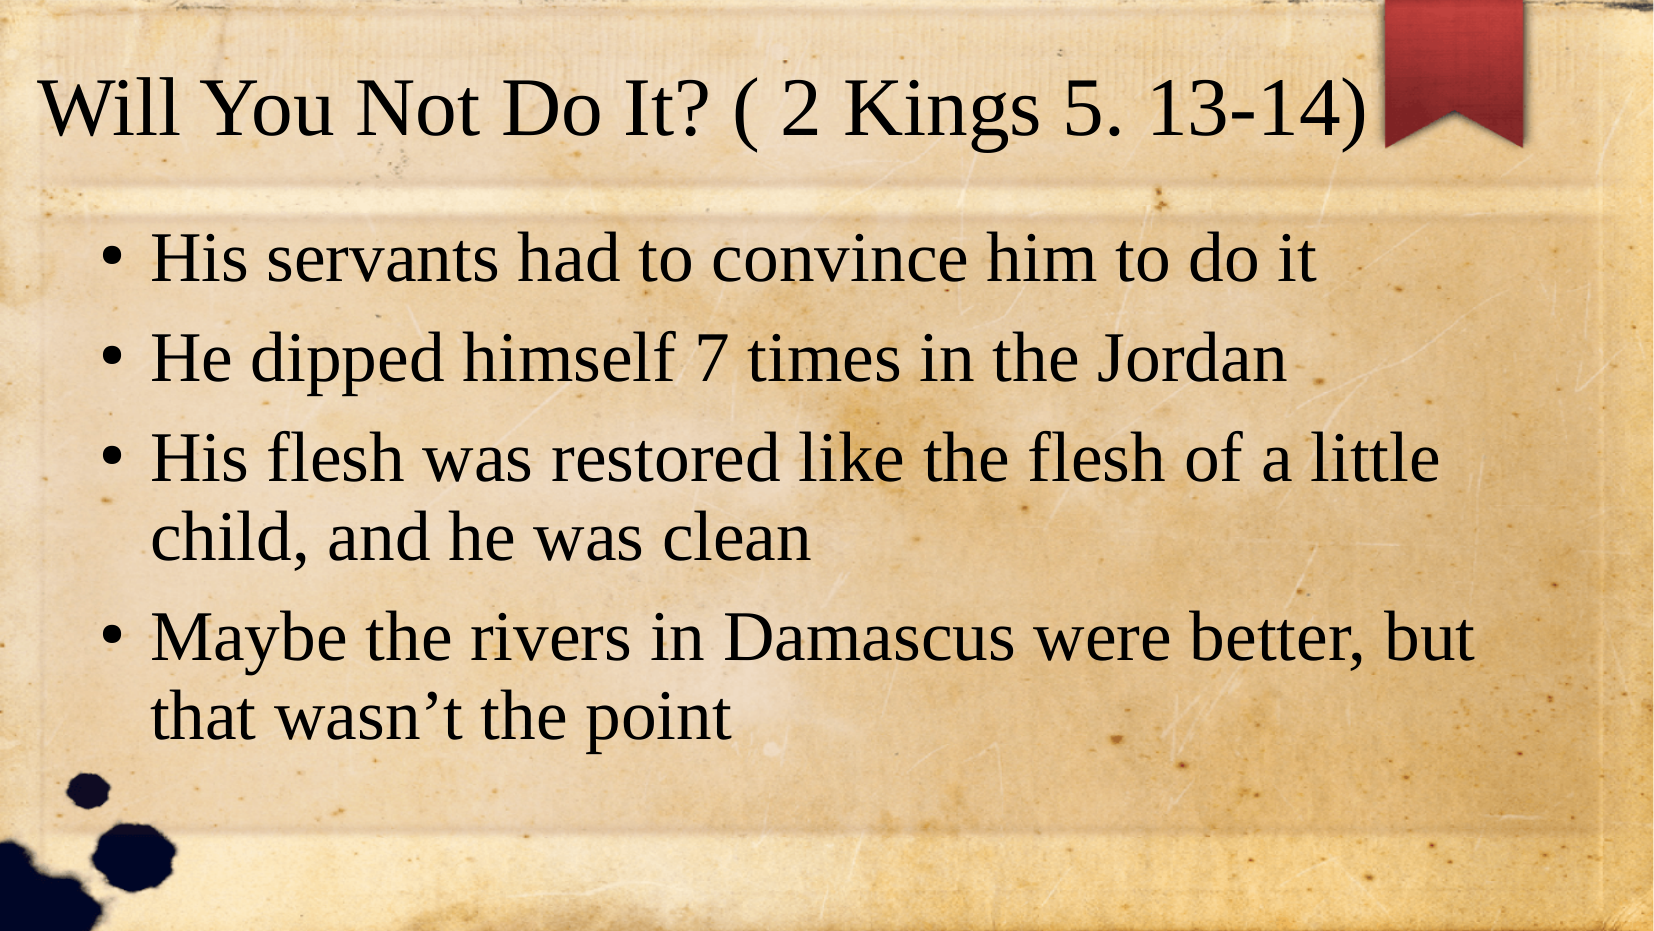

# Will You Not Do It? ( 2 Kings 5. 13-14)
His servants had to convince him to do it
He dipped himself 7 times in the Jordan
His flesh was restored like the flesh of a little child, and he was clean
Maybe the rivers in Damascus were better, but that wasn’t the point